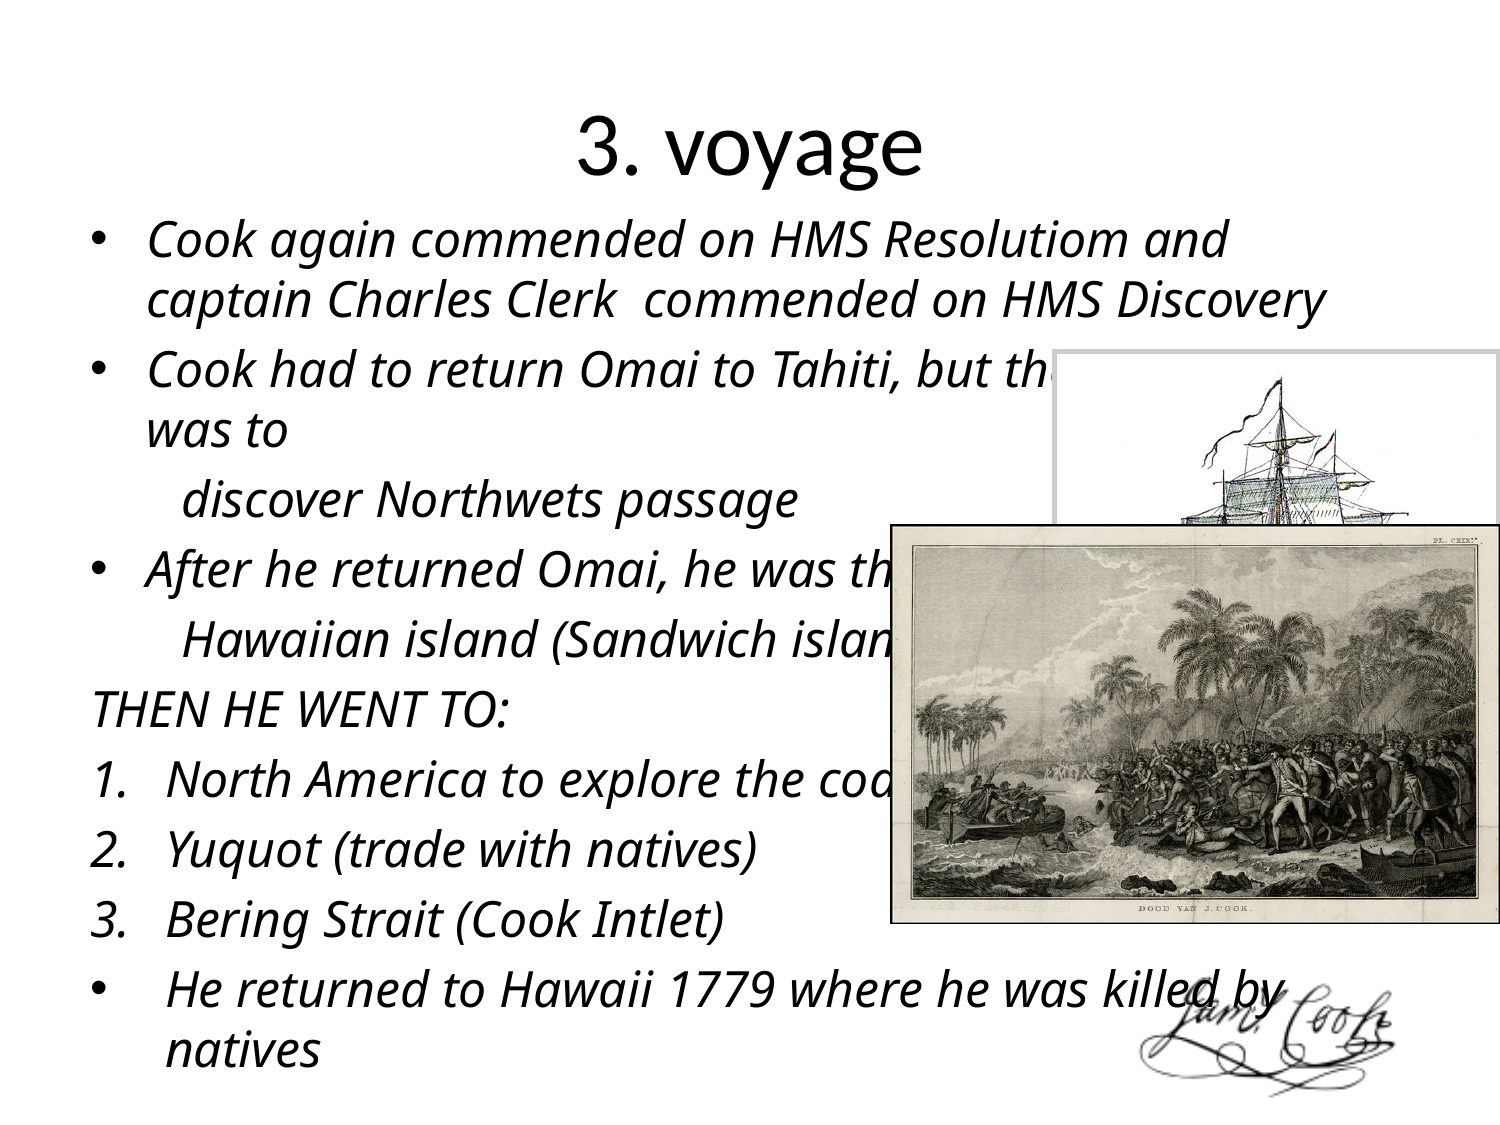

# 3. voyage
Cook again commended on HMS Resolutiom and captain Charles Clerk commended on HMS Discovery
Cook had to return Omai to Tahiti, but the main reason was to
 discover Northwets passage
After he returned Omai, he was the first European on the
 Hawaiian island (Sandwich islands)
THEN HE WENT TO:
North America to explore the coast
Yuquot (trade with natives)
Bering Strait (Cook Intlet)
He returned to Hawaii 1779 where he was killed by natives